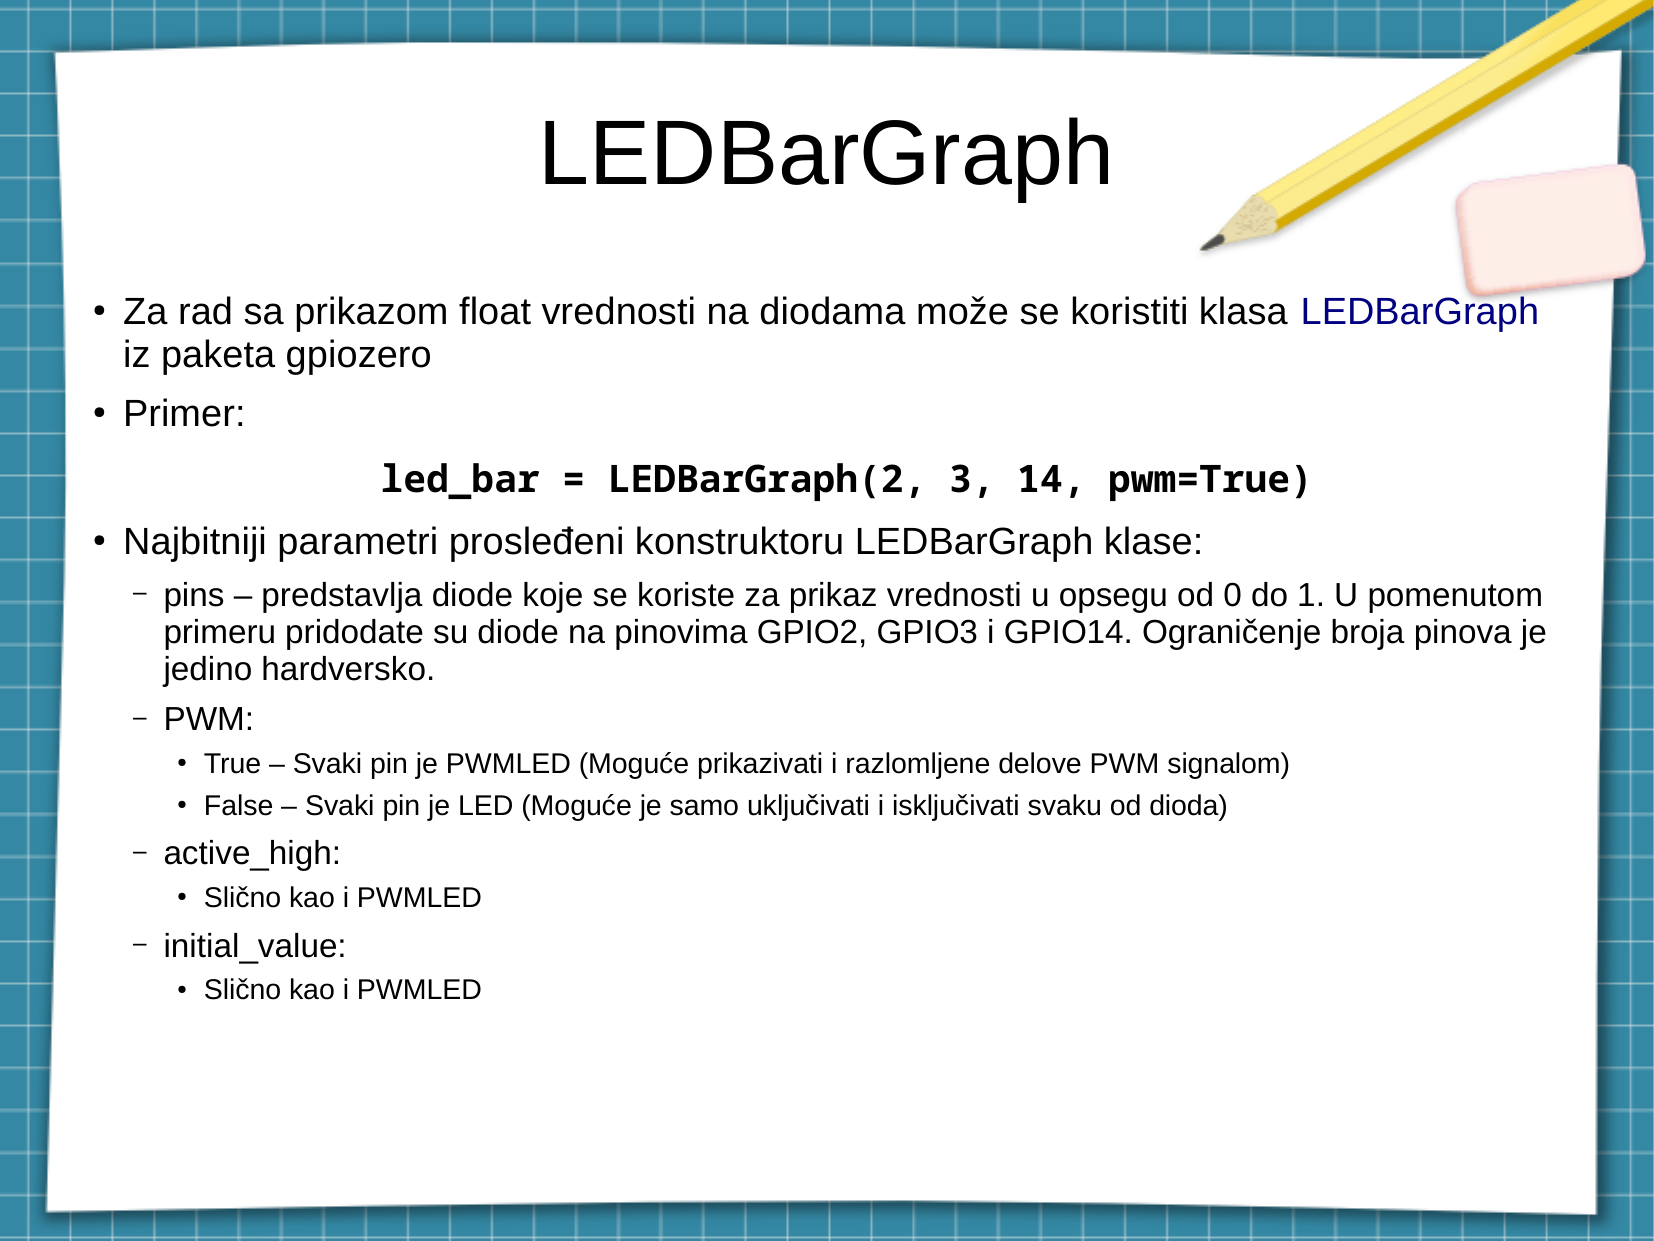

# LEDBarGraph
Za rad sa prikazom float vrednosti na diodama može se koristiti klasa LEDBarGraph iz paketa gpiozero
Primer:
led_bar = LEDBarGraph(2, 3, 14, pwm=True)
Najbitniji parametri prosleđeni konstruktoru LEDBarGraph klase:
pins – predstavlja diode koje se koriste za prikaz vrednosti u opsegu od 0 do 1. U pomenutom primeru pridodate su diode na pinovima GPIO2, GPIO3 i GPIO14. Ograničenje broja pinova je jedino hardversko.
PWM:
True – Svaki pin je PWMLED (Moguće prikazivati i razlomljene delove PWM signalom)
False – Svaki pin je LED (Moguće je samo uključivati i isključivati svaku od dioda)
active_high:
Slično kao i PWMLED
initial_value:
Slično kao i PWMLED